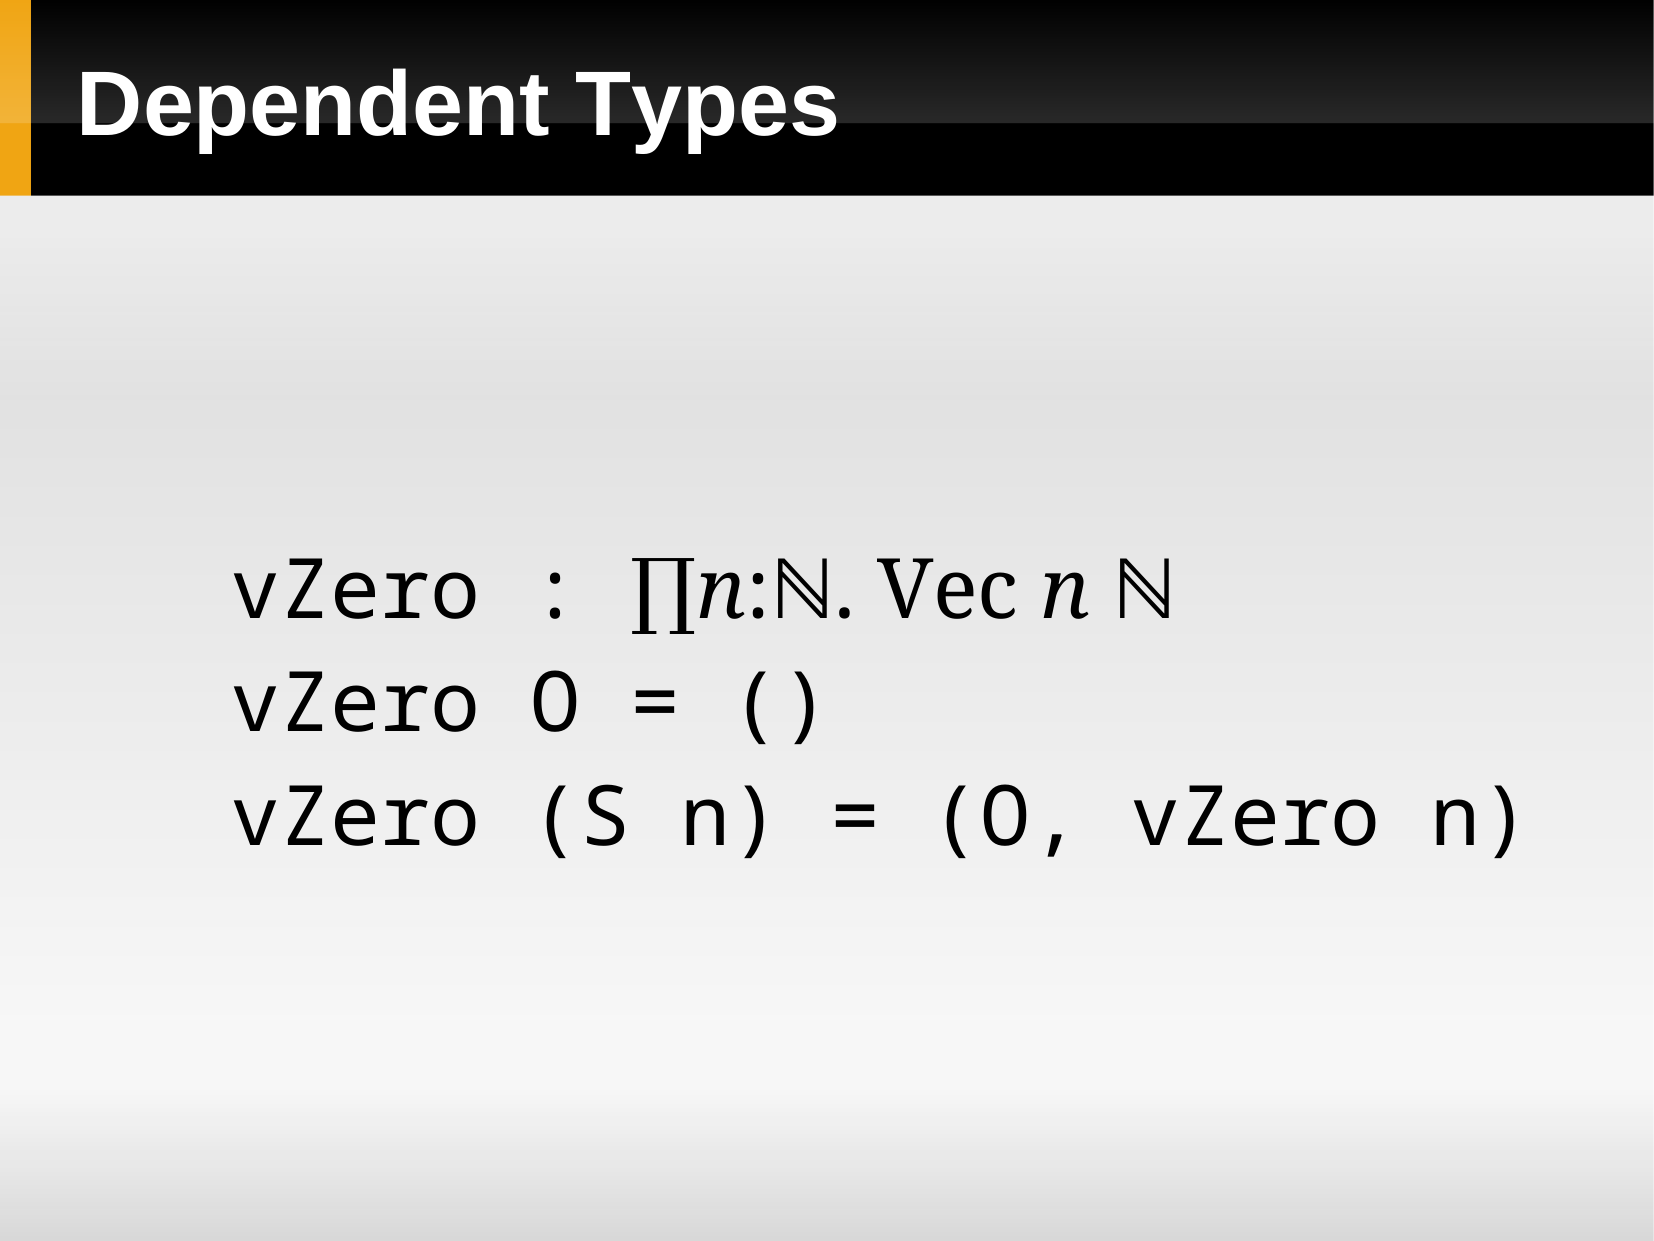

# Dependent Types
		vZero : ∏n:ℕ. Vec n ℕ
		vZero O = ()
		vZero (S n) = (O, vZero n)